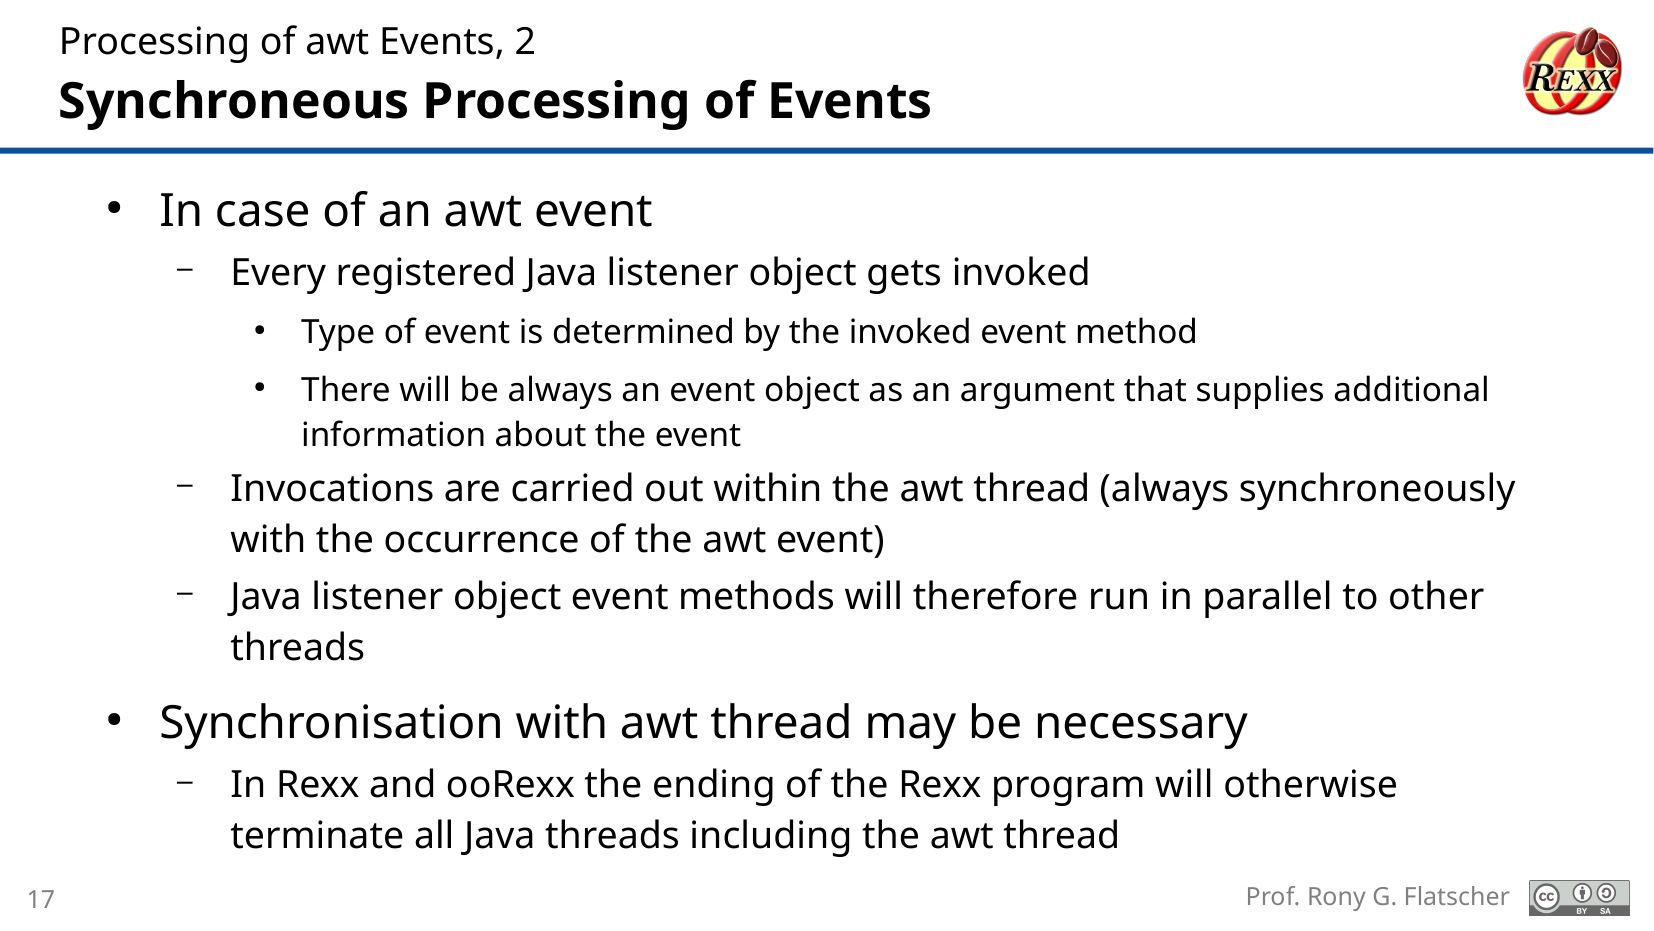

# Processing of awt Events, 2 Synchroneous Processing of Events
In case of an awt event
Every registered Java listener object gets invoked
Type of event is determined by the invoked event method
There will be always an event object as an argument that supplies additional information about the event
Invocations are carried out within the awt thread (always synchroneously with the occurrence of the awt event)
Java listener object event methods will therefore run in parallel to other threads
Synchronisation with awt thread may be necessary
In Rexx and ooRexx the ending of the Rexx program will otherwise terminate all Java threads including the awt thread